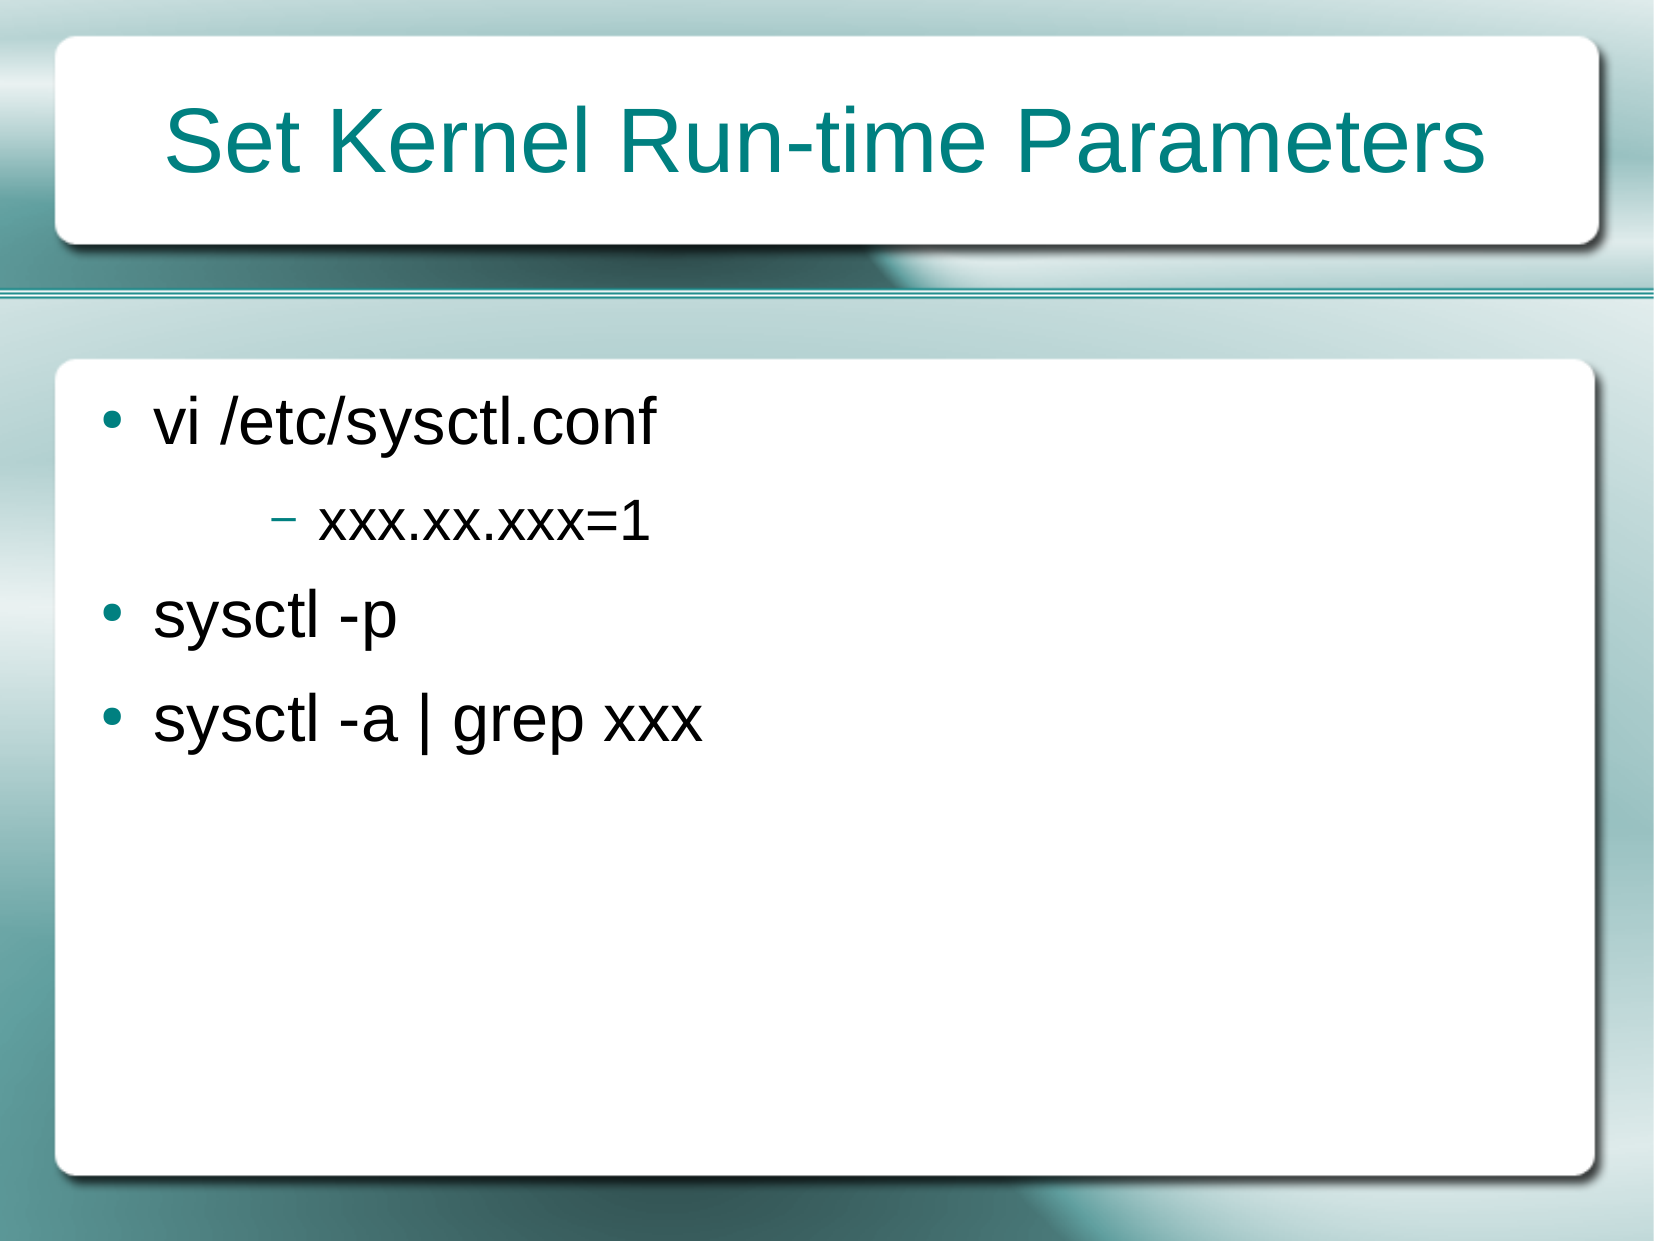

# Set Kernel Run-time Parameters
vi /etc/sysctl.conf
xxx.xx.xxx=1
sysctl -p
sysctl -a | grep xxx